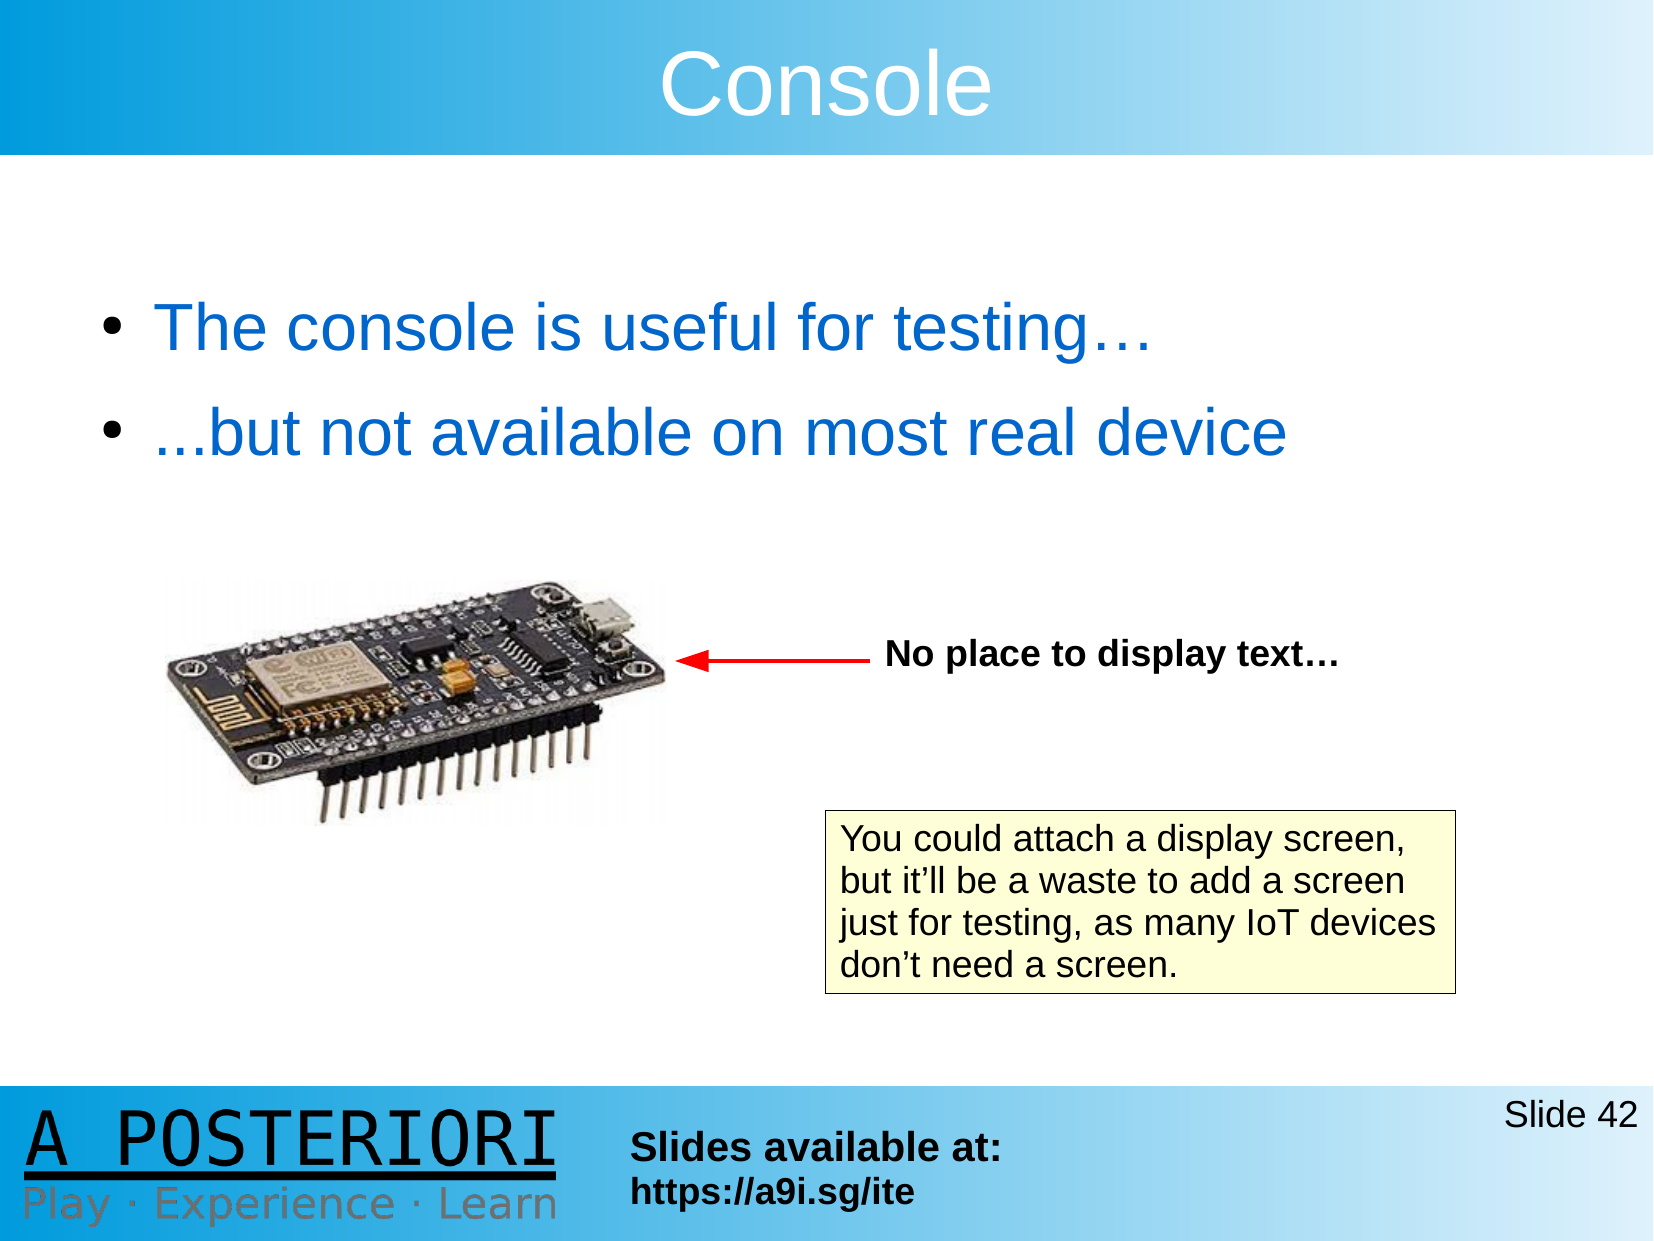

# Console
The console is useful for testing…
...but not available on most real device
No place to display text…
You could attach a display screen, but it’ll be a waste to add a screen just for testing, as many IoT devices don’t need a screen.